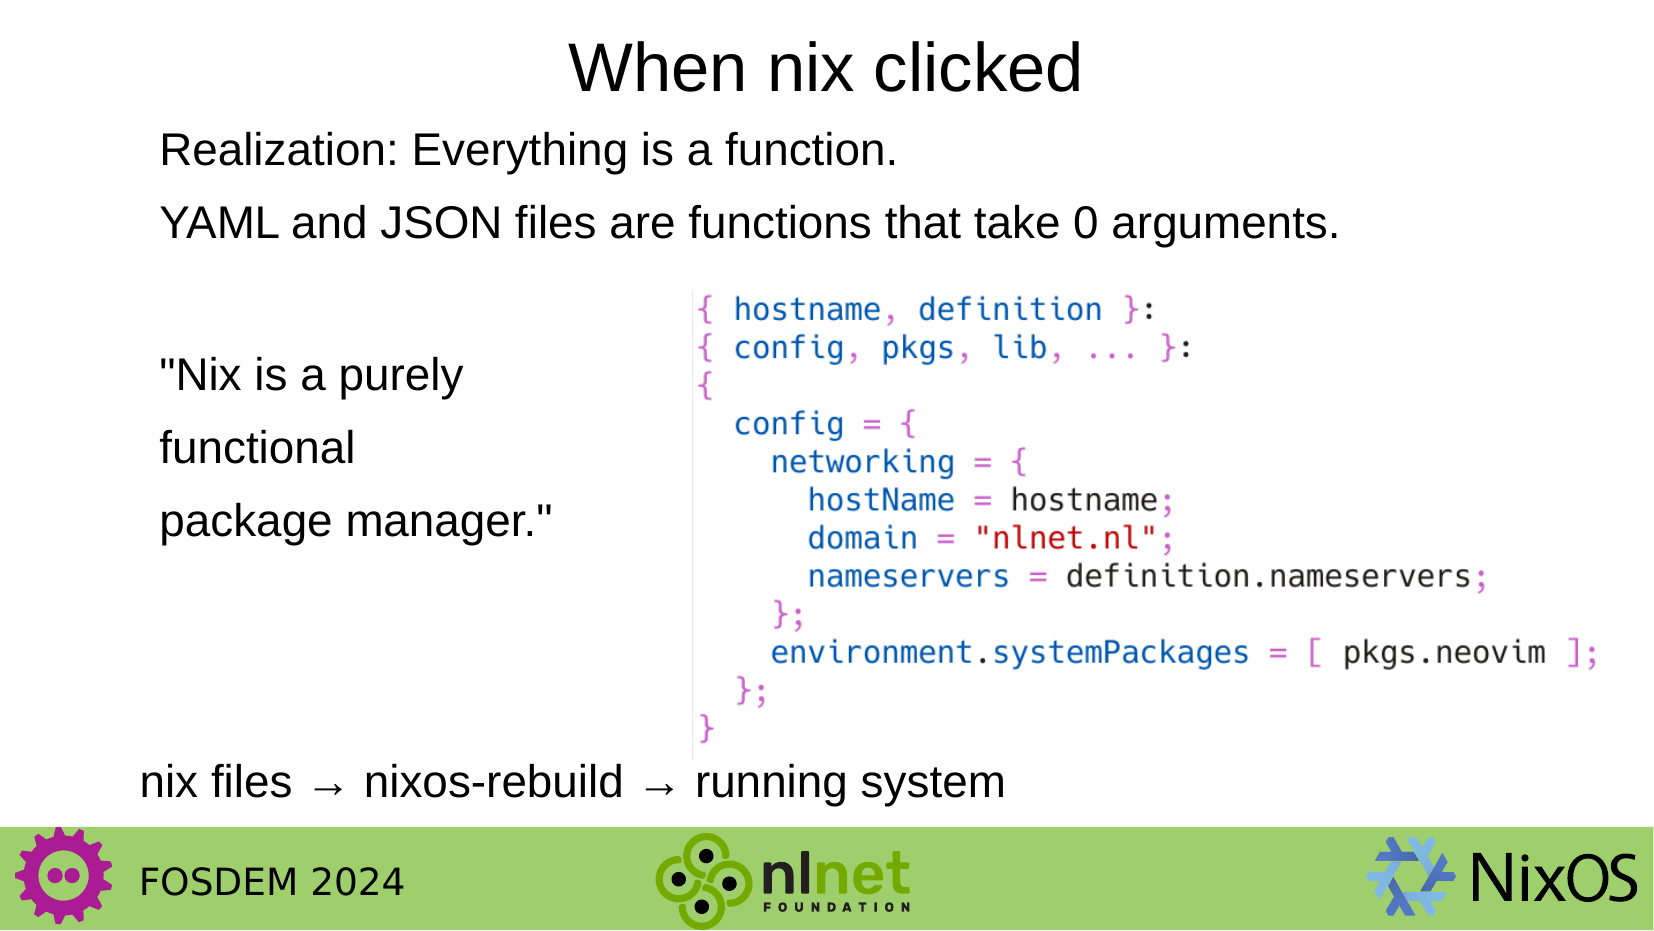

# When nix clicked
Realization: Everything is a function.
YAML and JSON files are functions that take 0 arguments.
"Nix is a purely
functional
package manager."
nix files → nixos-rebuild → running system